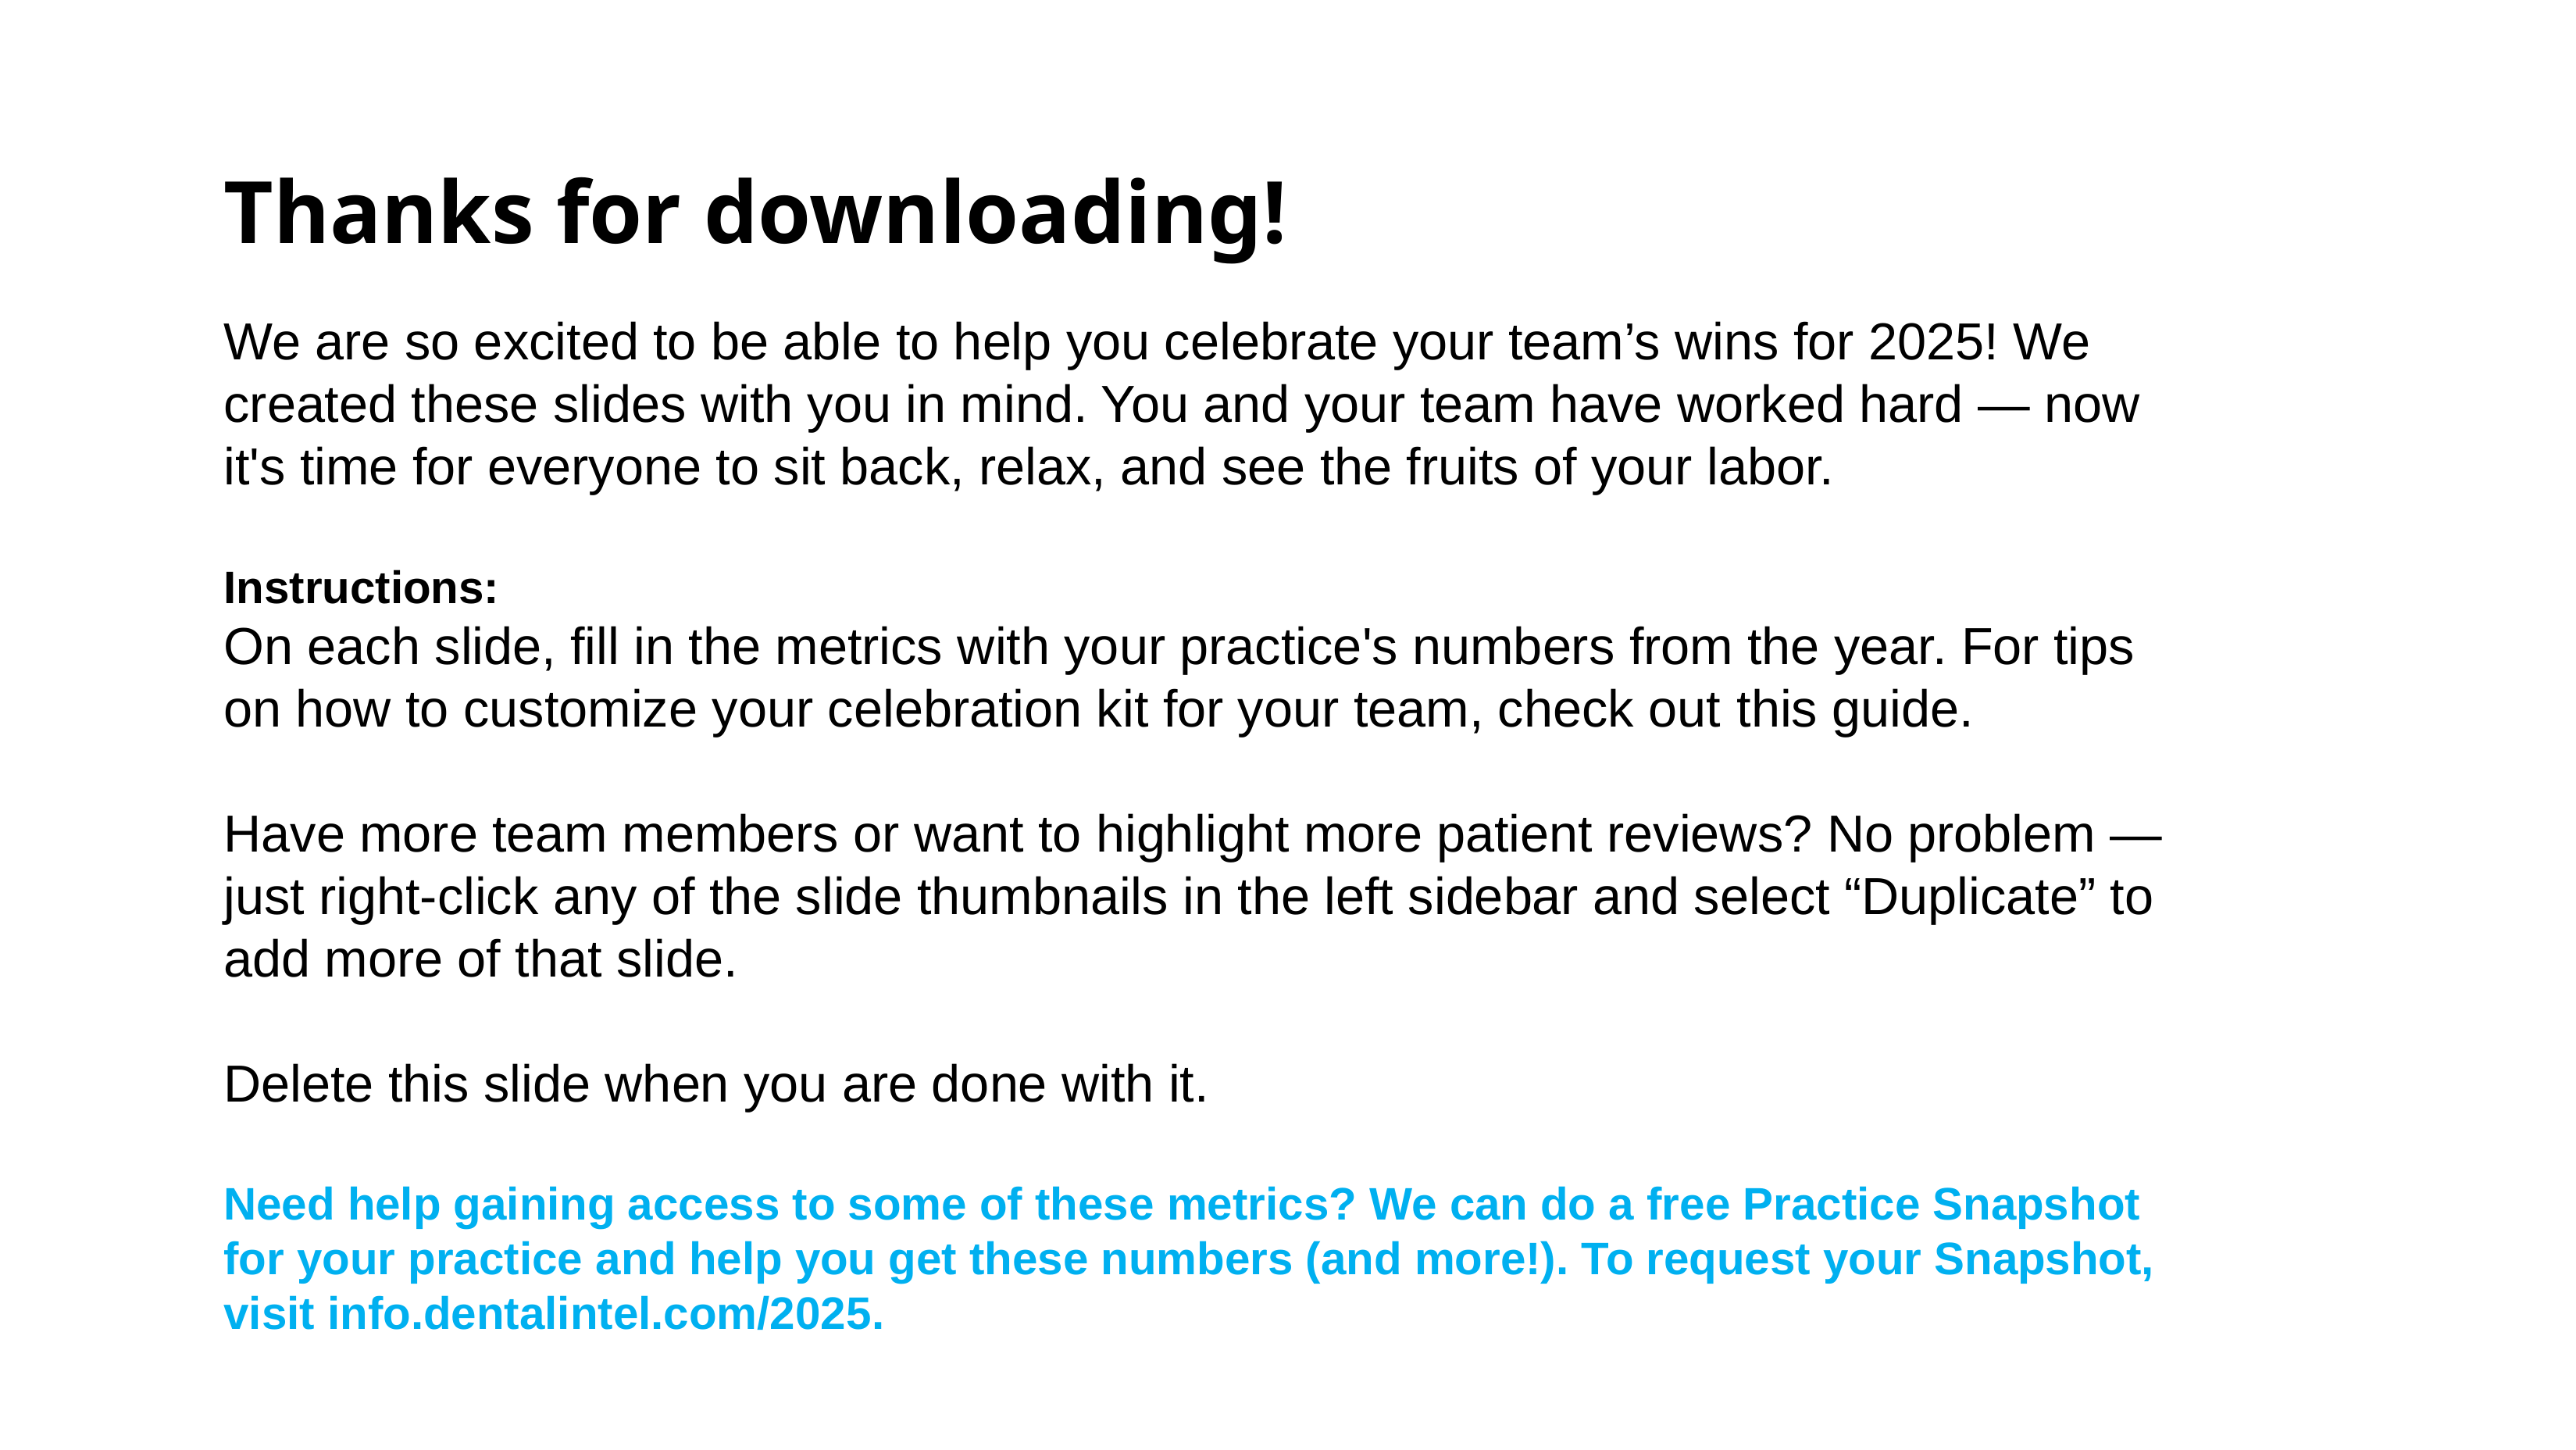

Thanks for downloading!
We are so excited to be able to help you celebrate your team’s wins for 2025! We created these slides with you in mind. You and your team have worked hard — now it's time for everyone to sit back, relax, and see the fruits of your labor.
Instructions:
On each slide, fill in the metrics with your practice's numbers from the year. For tips on how to customize your celebration kit for your team, check out this guide.
Have more team members or want to highlight more patient reviews? No problem — just right-click any of the slide thumbnails in the left sidebar and select “Duplicate” to add more of that slide.
Delete this slide when you are done with it.
Need help gaining access to some of these metrics? We can do a free Practice Snapshot for your practice and help you get these numbers (and more!). To request your Snapshot, visit info.dentalintel.com/2025.